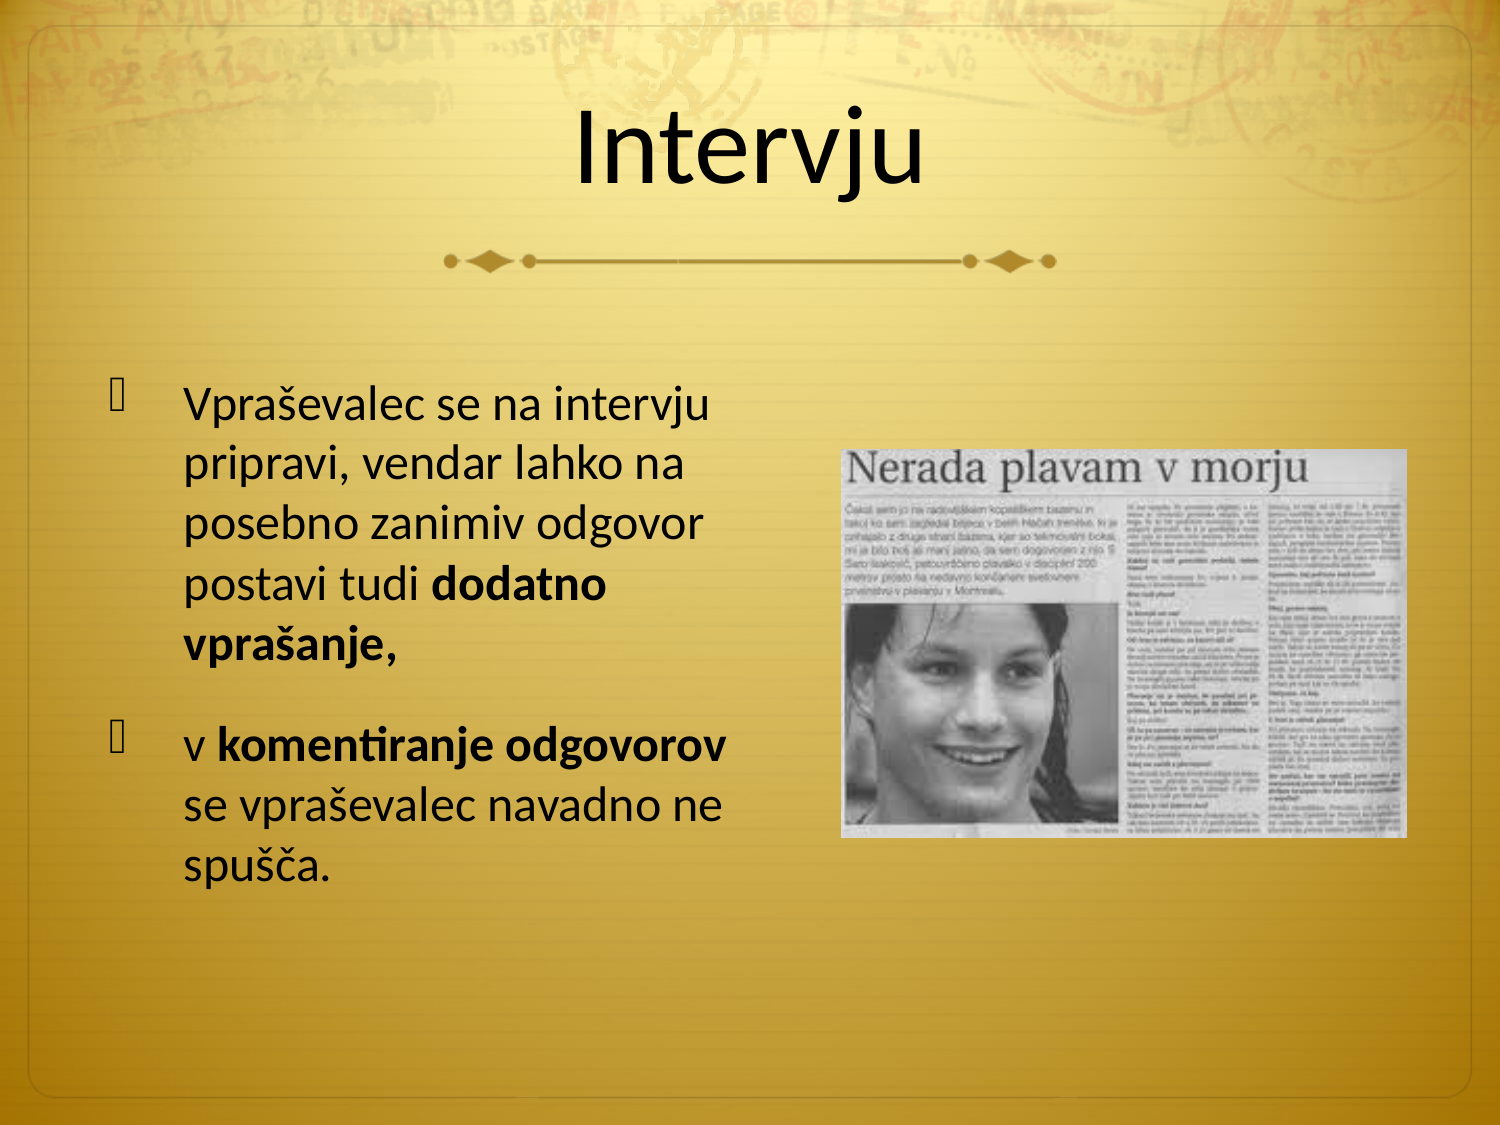

# Intervju
Vpraševalec se na intervju pripravi, vendar lahko na posebno zanimiv odgovor postavi tudi dodatno vprašanje,
v komentiranje odgovorov se vpraševalec navadno ne spušča.